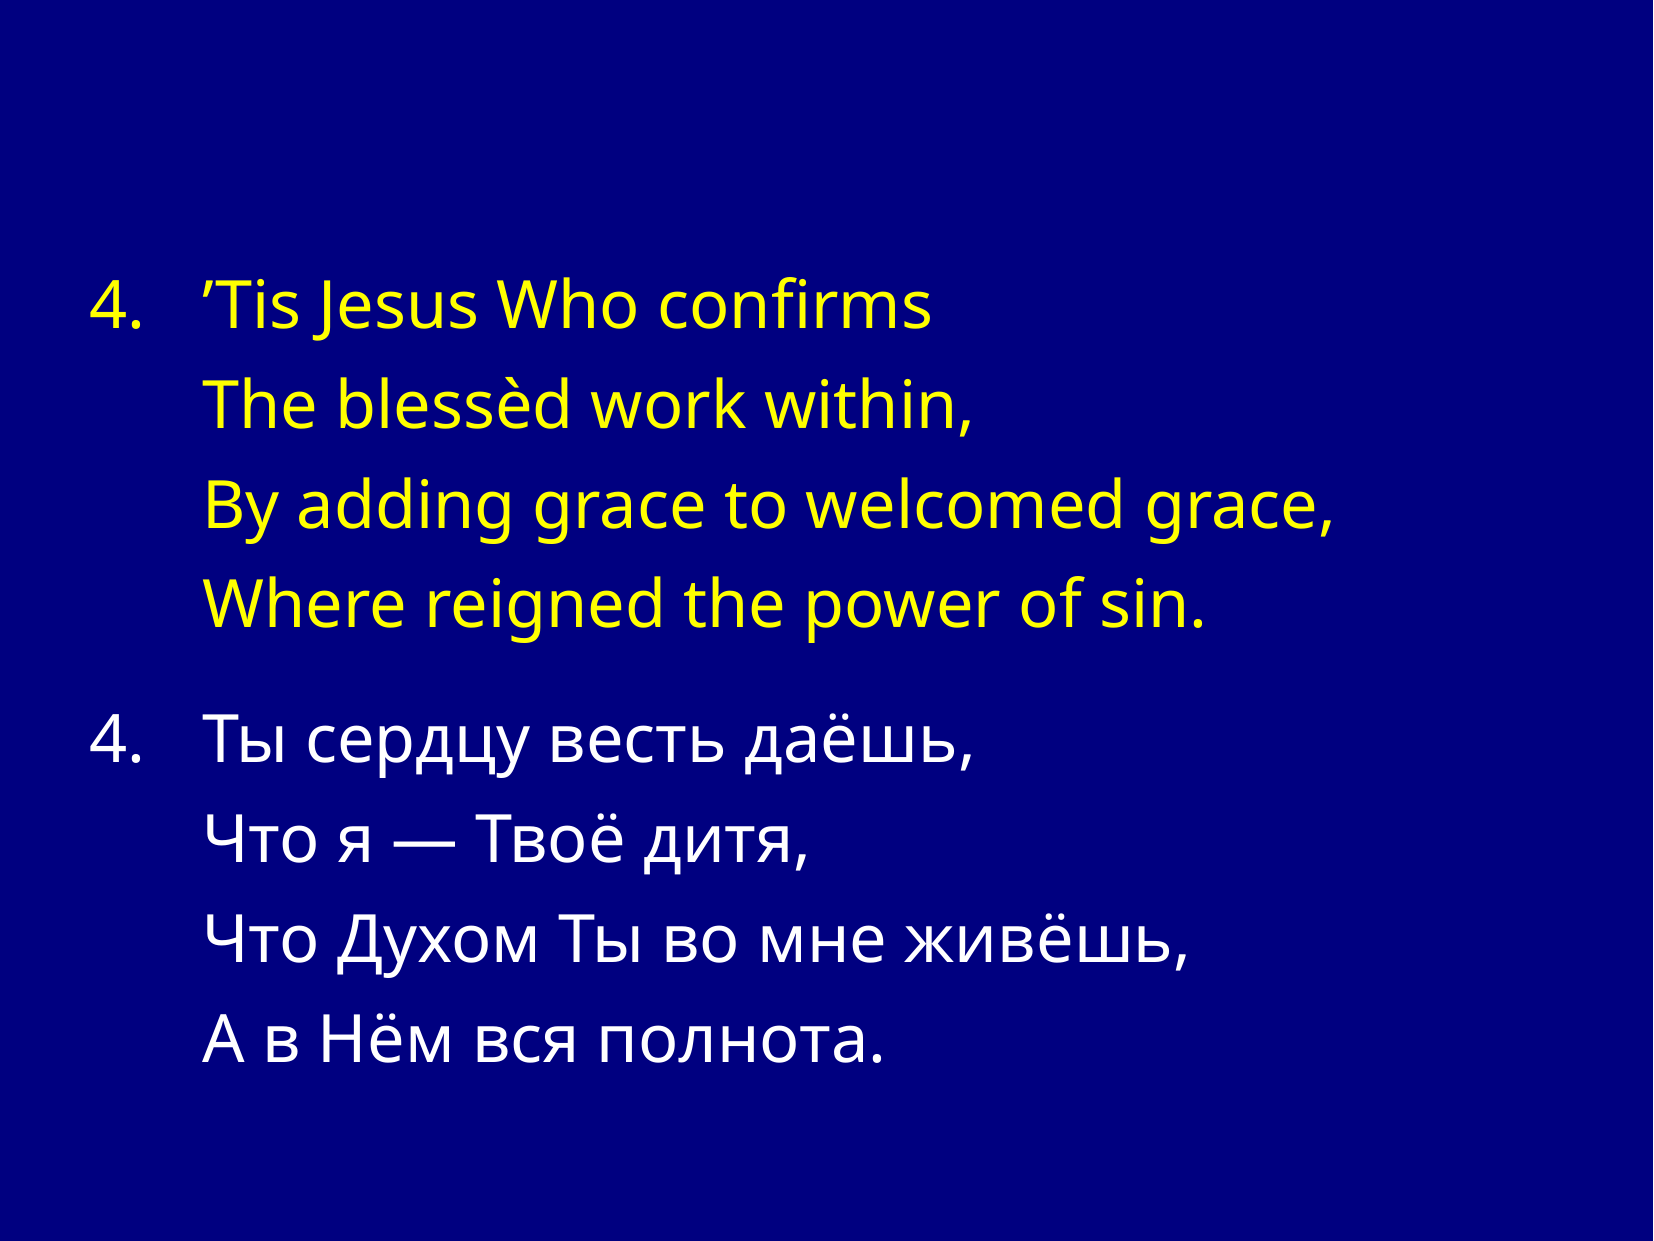

4.	’Tis Jesus Who confirms
	The blessèd work within,
	By adding grace to welcomed grace,
	Where reigned the power of sin.
4.	Ты сердцу весть даёшь,
	Что я — Твоё дитя,
	Что Духом Ты во мне живёшь,
	А в Нём вся полнота.